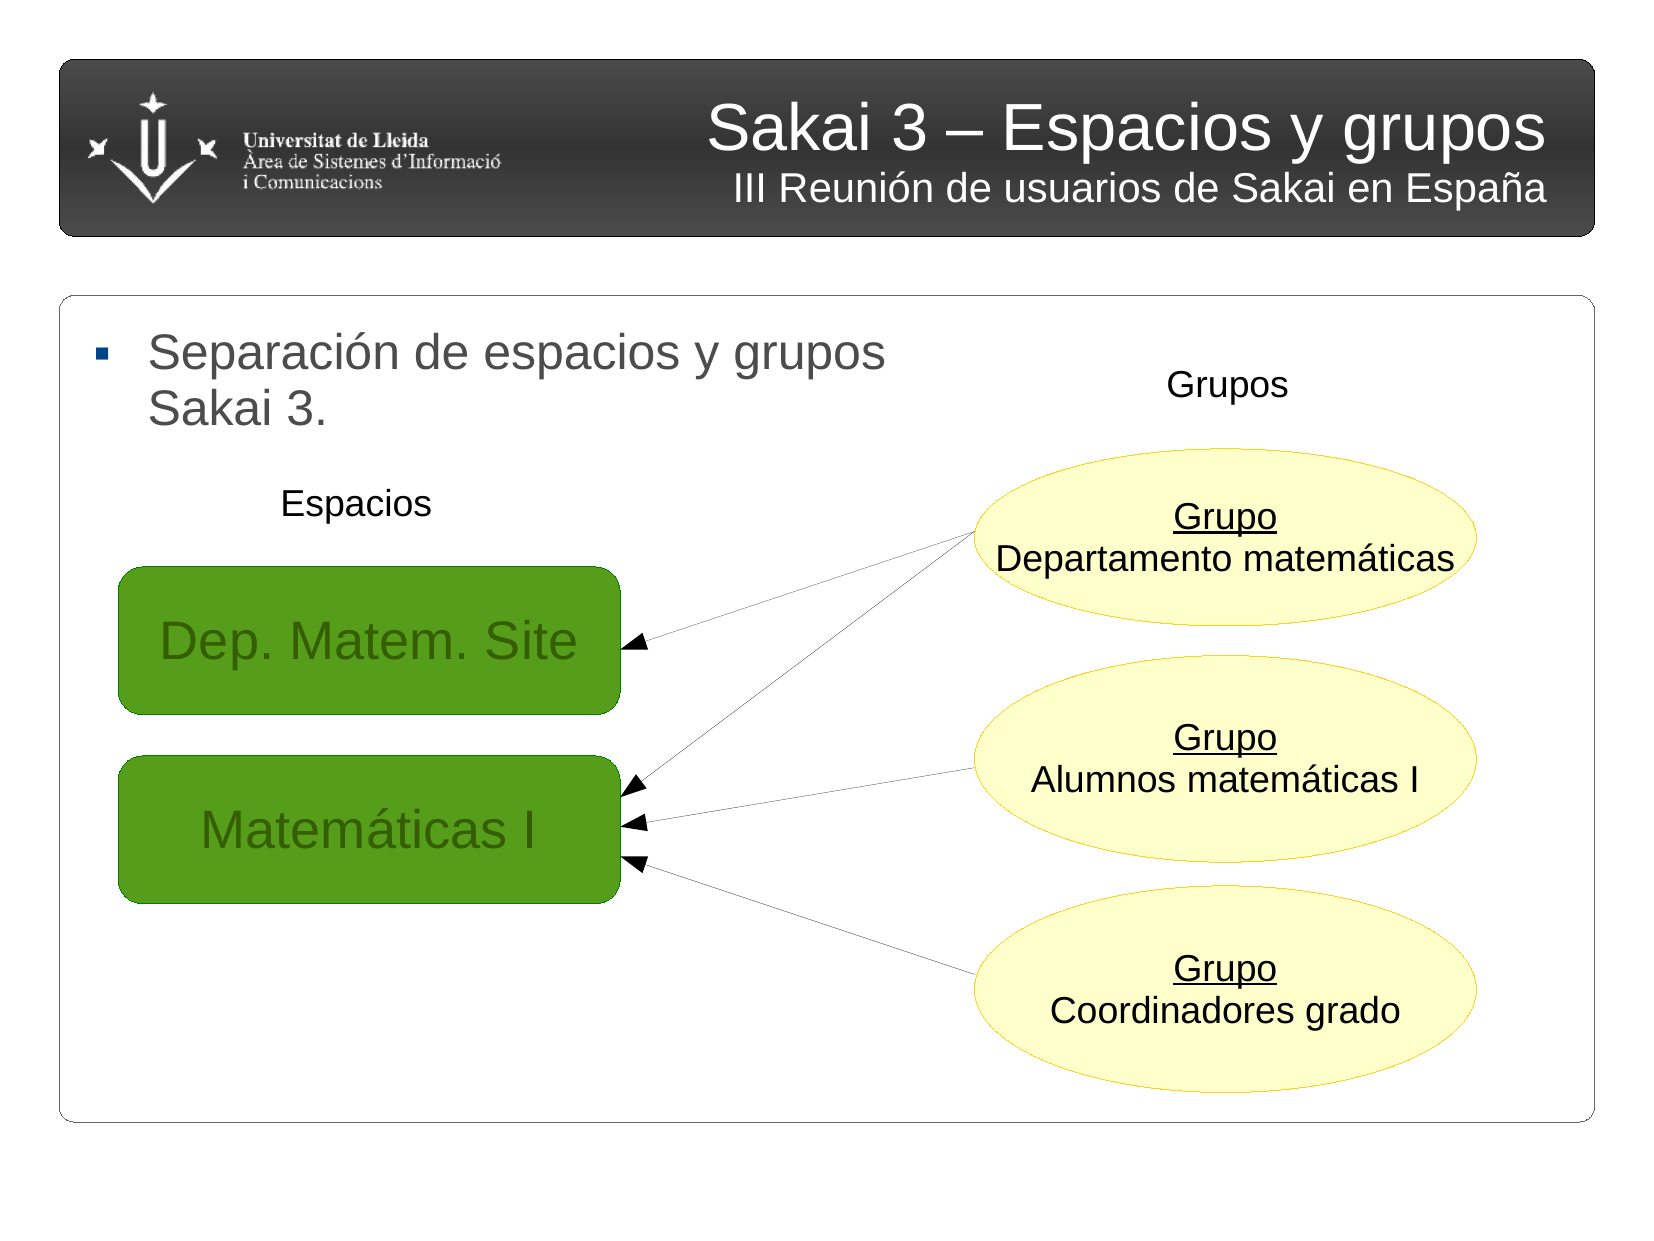

# Sakai 3 – Espacios y grupos III Reunión de usuarios de Sakai en España
Separación de espacios y grupos Sakai 3.
Grupos
Grupo
Departamento matemáticas
Espacios
Dep. Matem. Site
Grupo
Alumnos matemáticas I
Matemáticas I
Grupo
Coordinadores grado